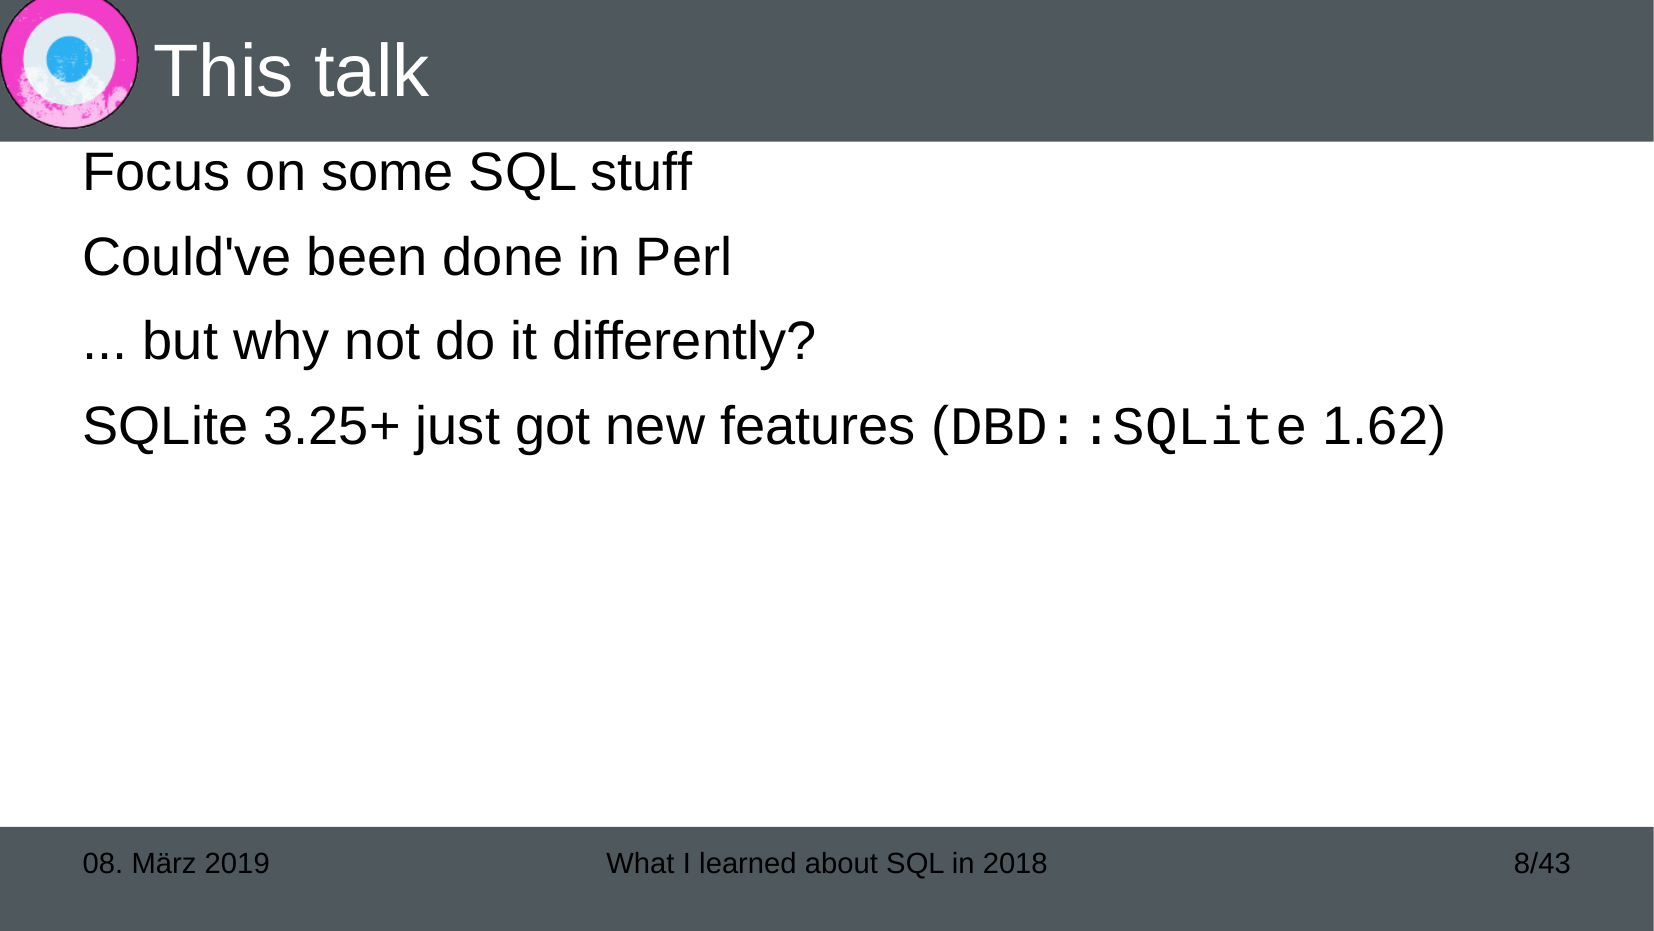

# This talk
Focus on some SQL stuff
Could've been done in Perl
... but why not do it differently?
SQLite 3.25+ just got new features (DBD::SQLite 1.62)
08. März 2019
8